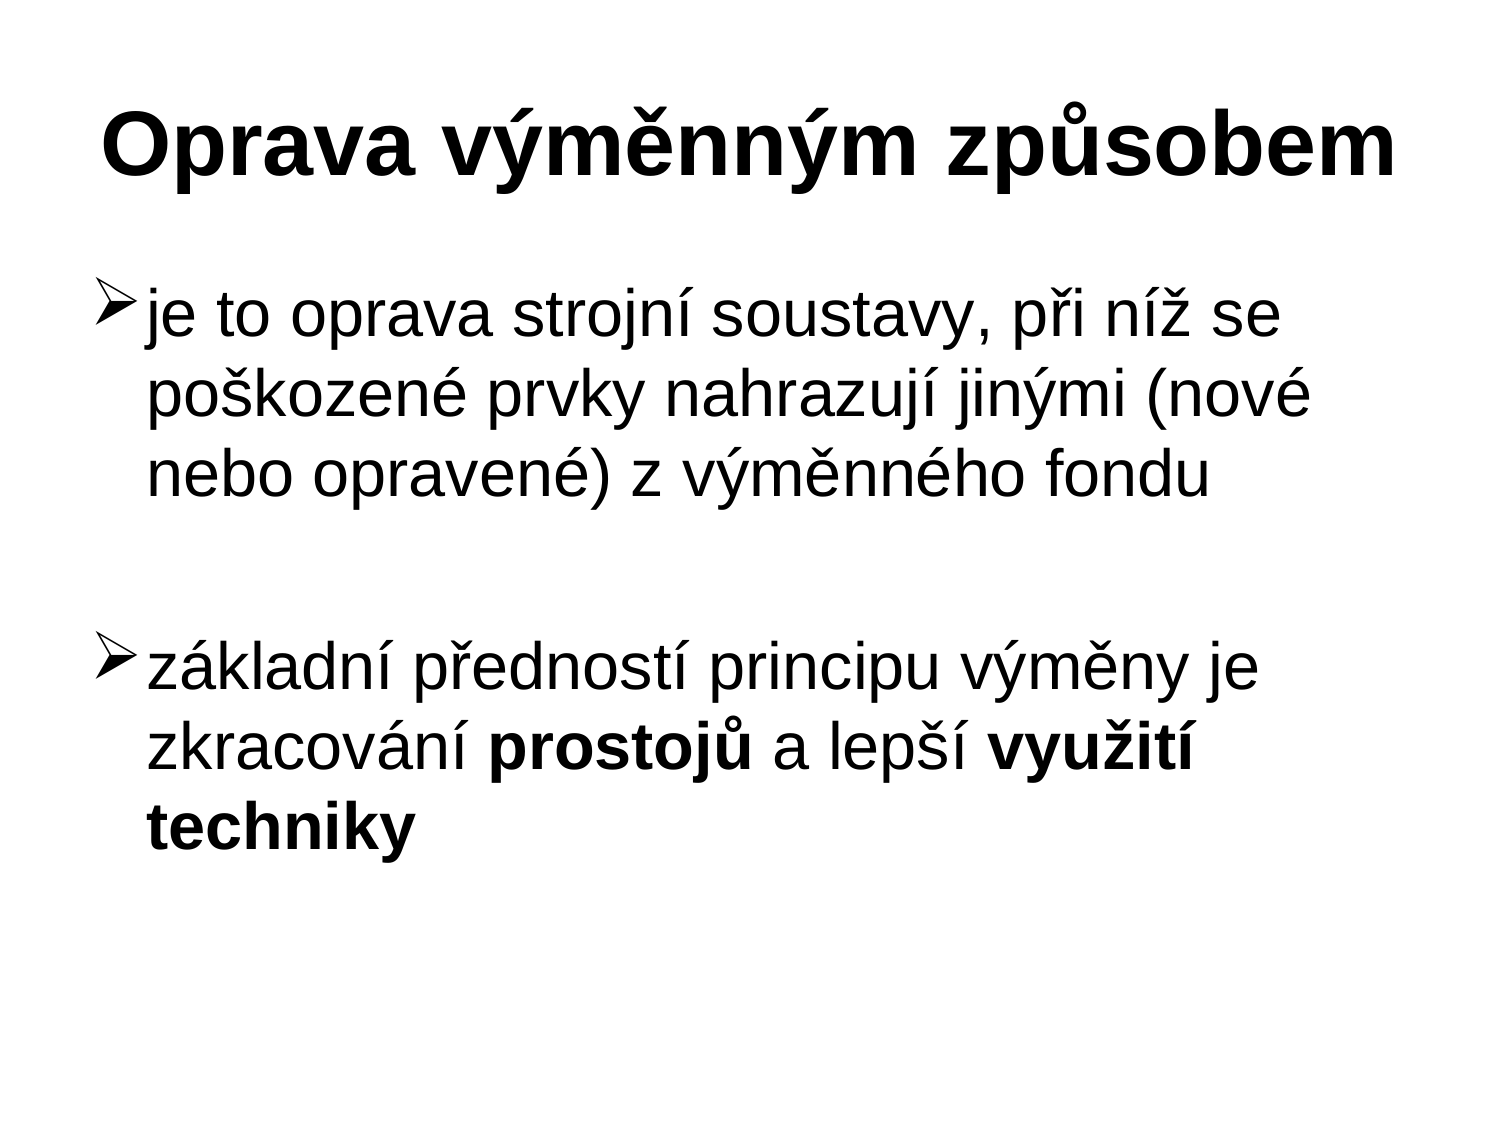

# Oprava výměnným způsobem
je to oprava strojní soustavy, při níž se poškozené prvky nahrazují jinými (nové nebo opravené) z výměnného fondu
základní předností principu výměny je zkracování prostojů a lepší využití techniky